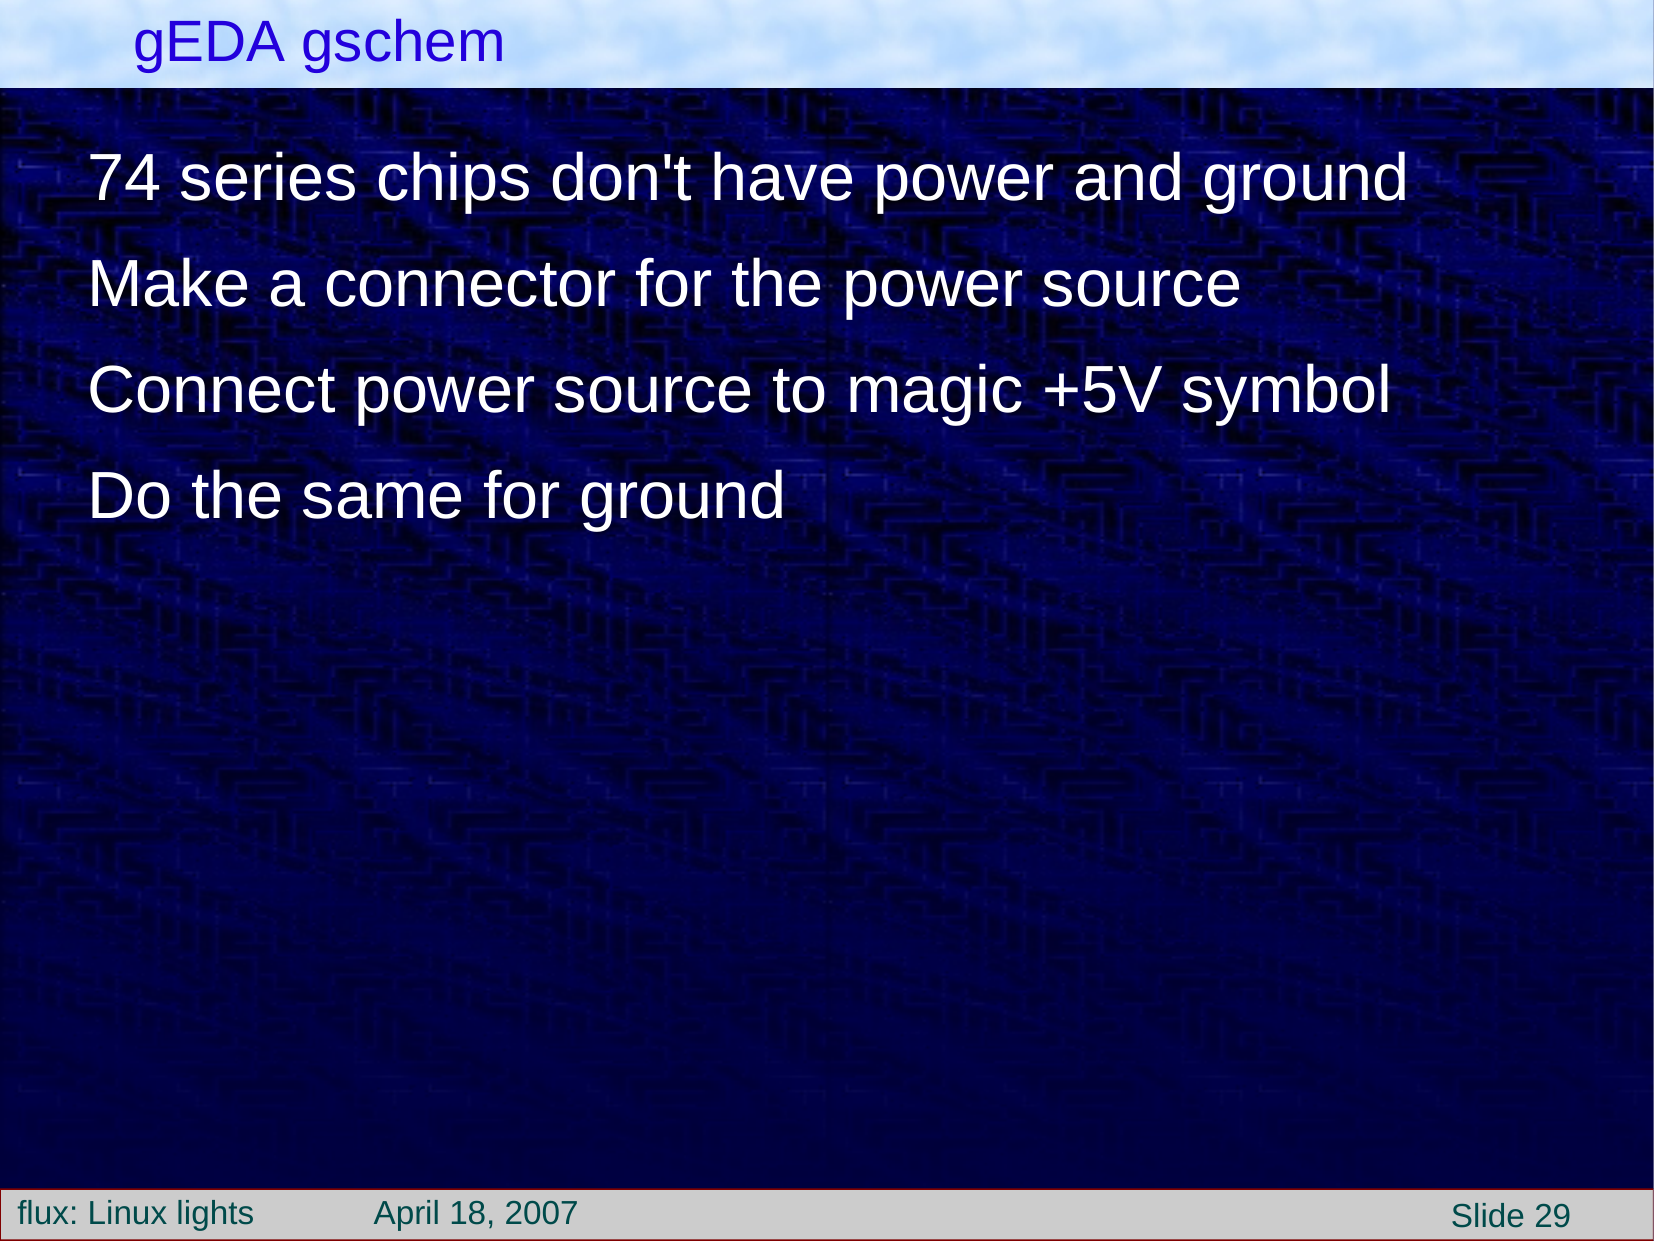

gEDA gschem
# 74 series chips don't have power and ground
Make a connector for the power source
Connect power source to magic +5V symbol
Do the same for ground
flux: Linux lights	April 18, 2007
Slide